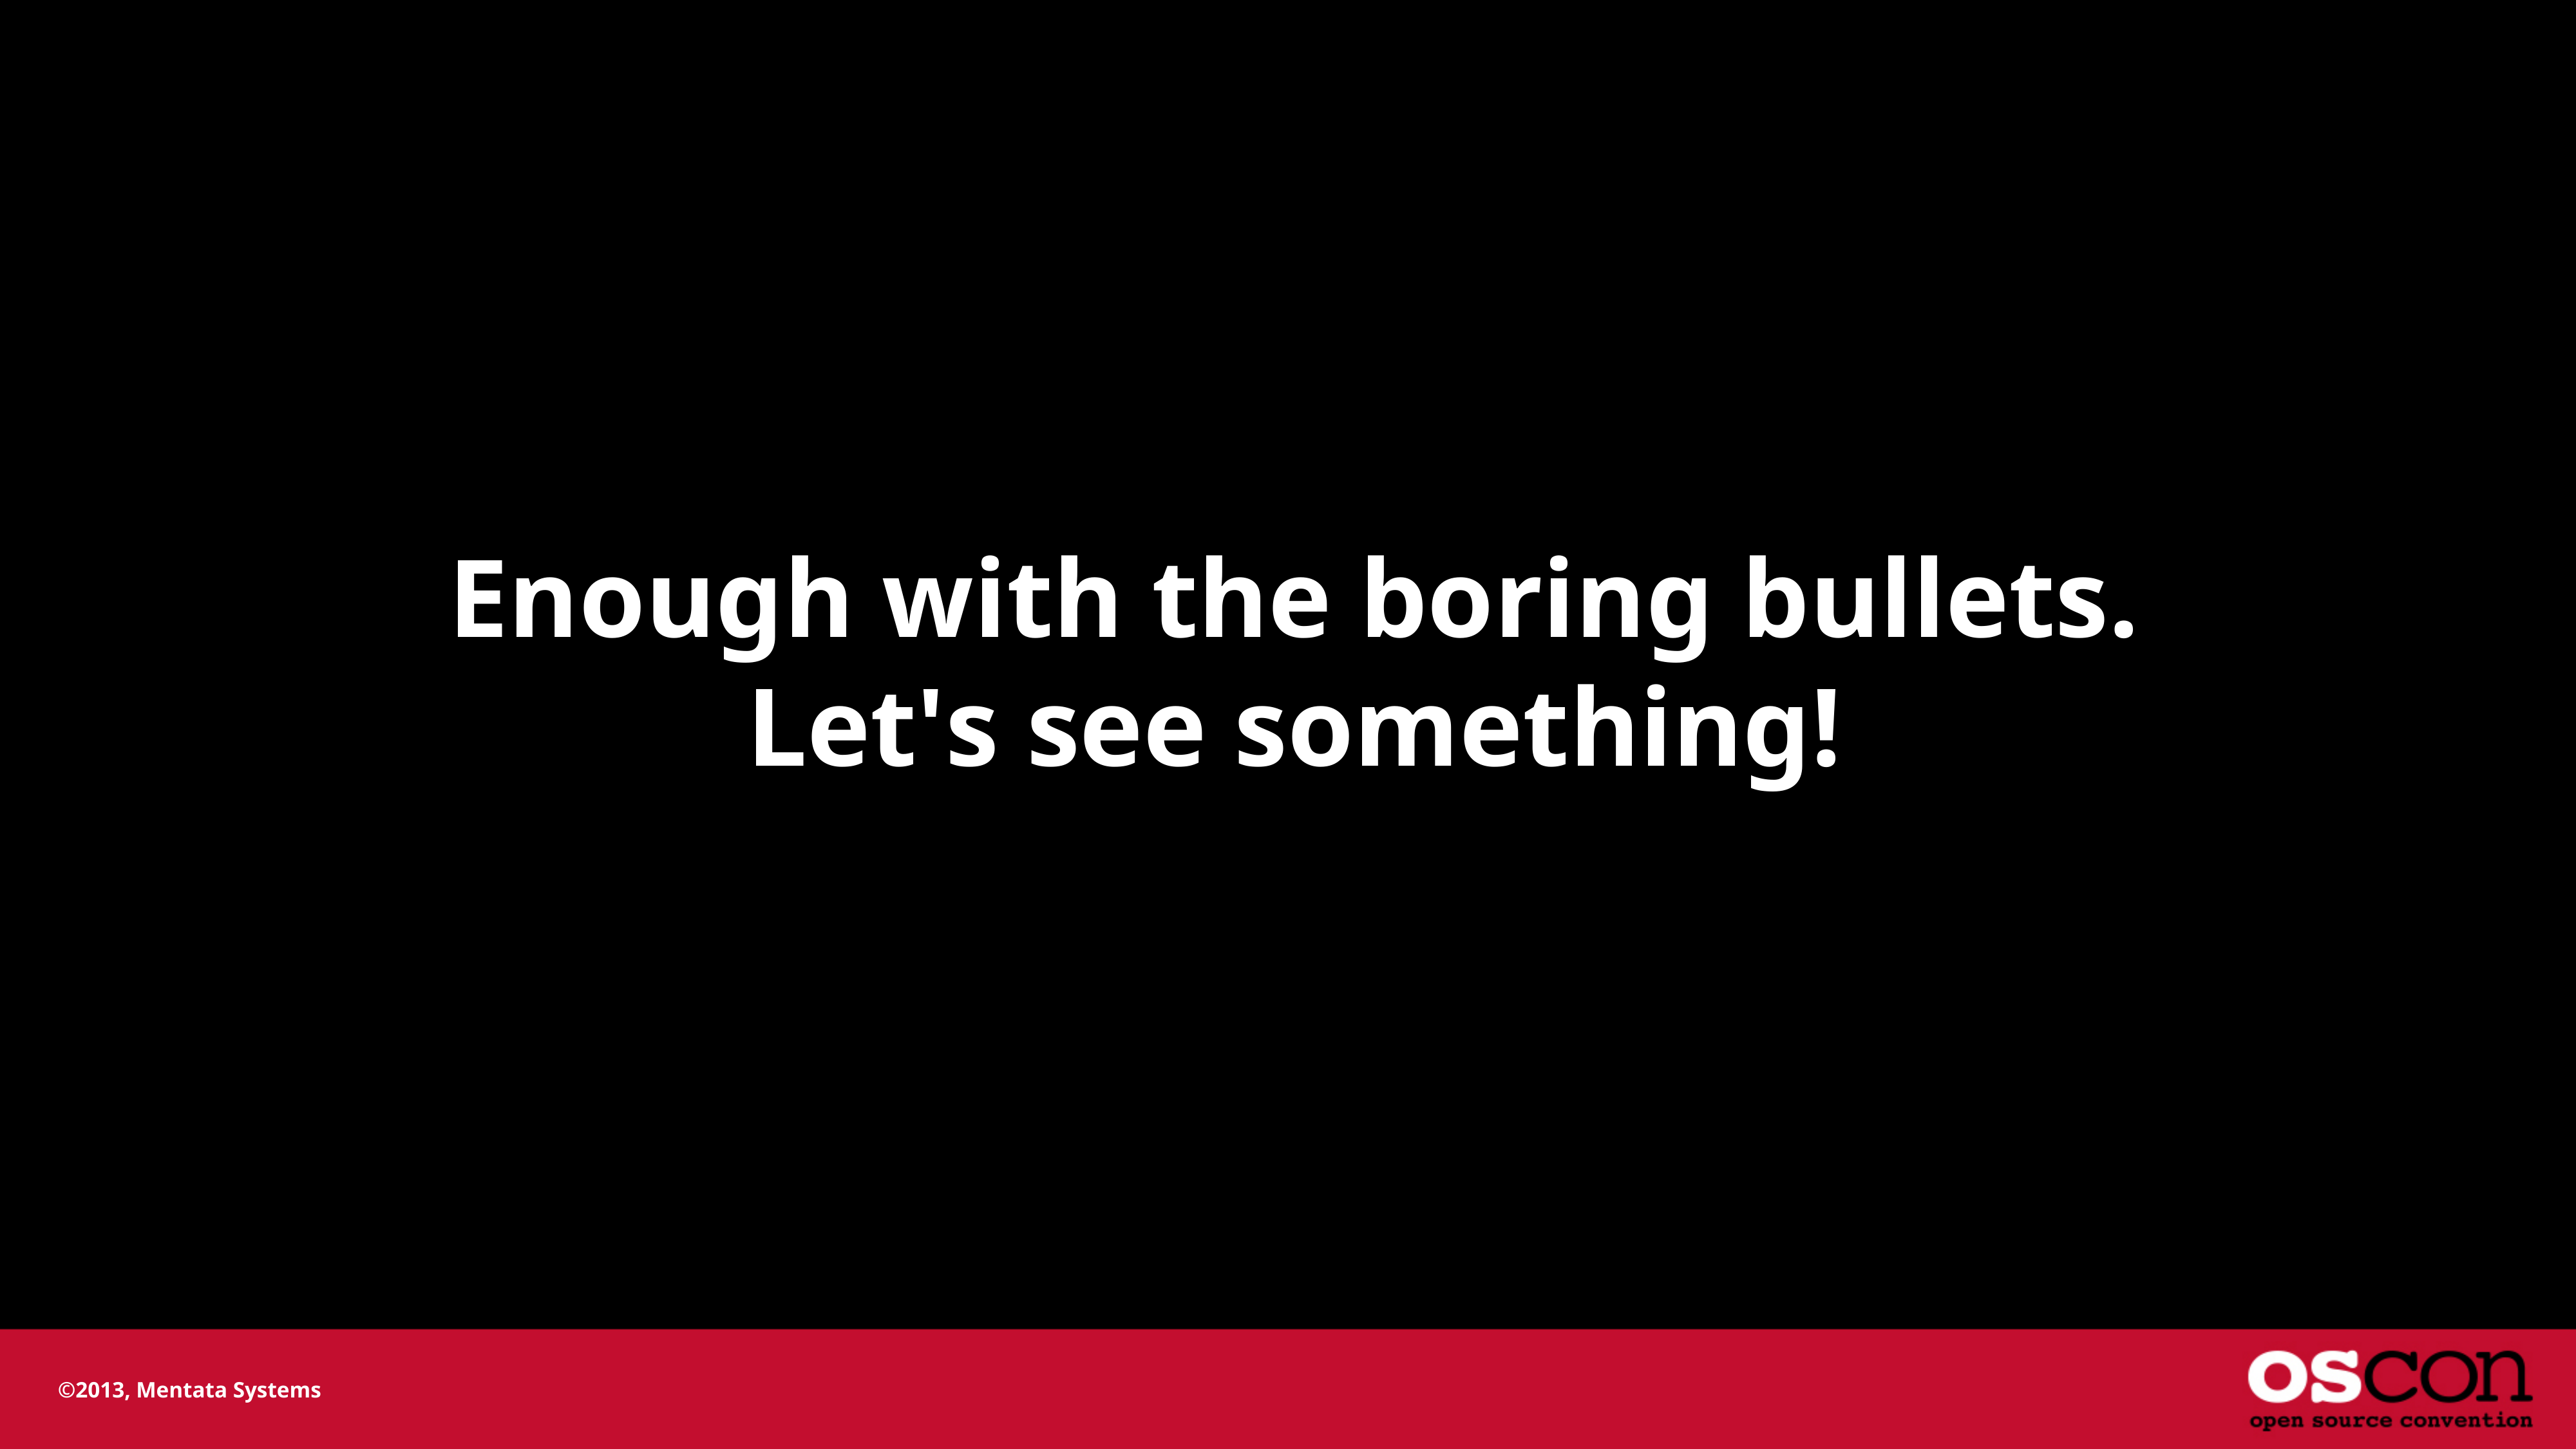

#
Enough with the boring bullets.
Let's see something!
©2013, Mentata Systems